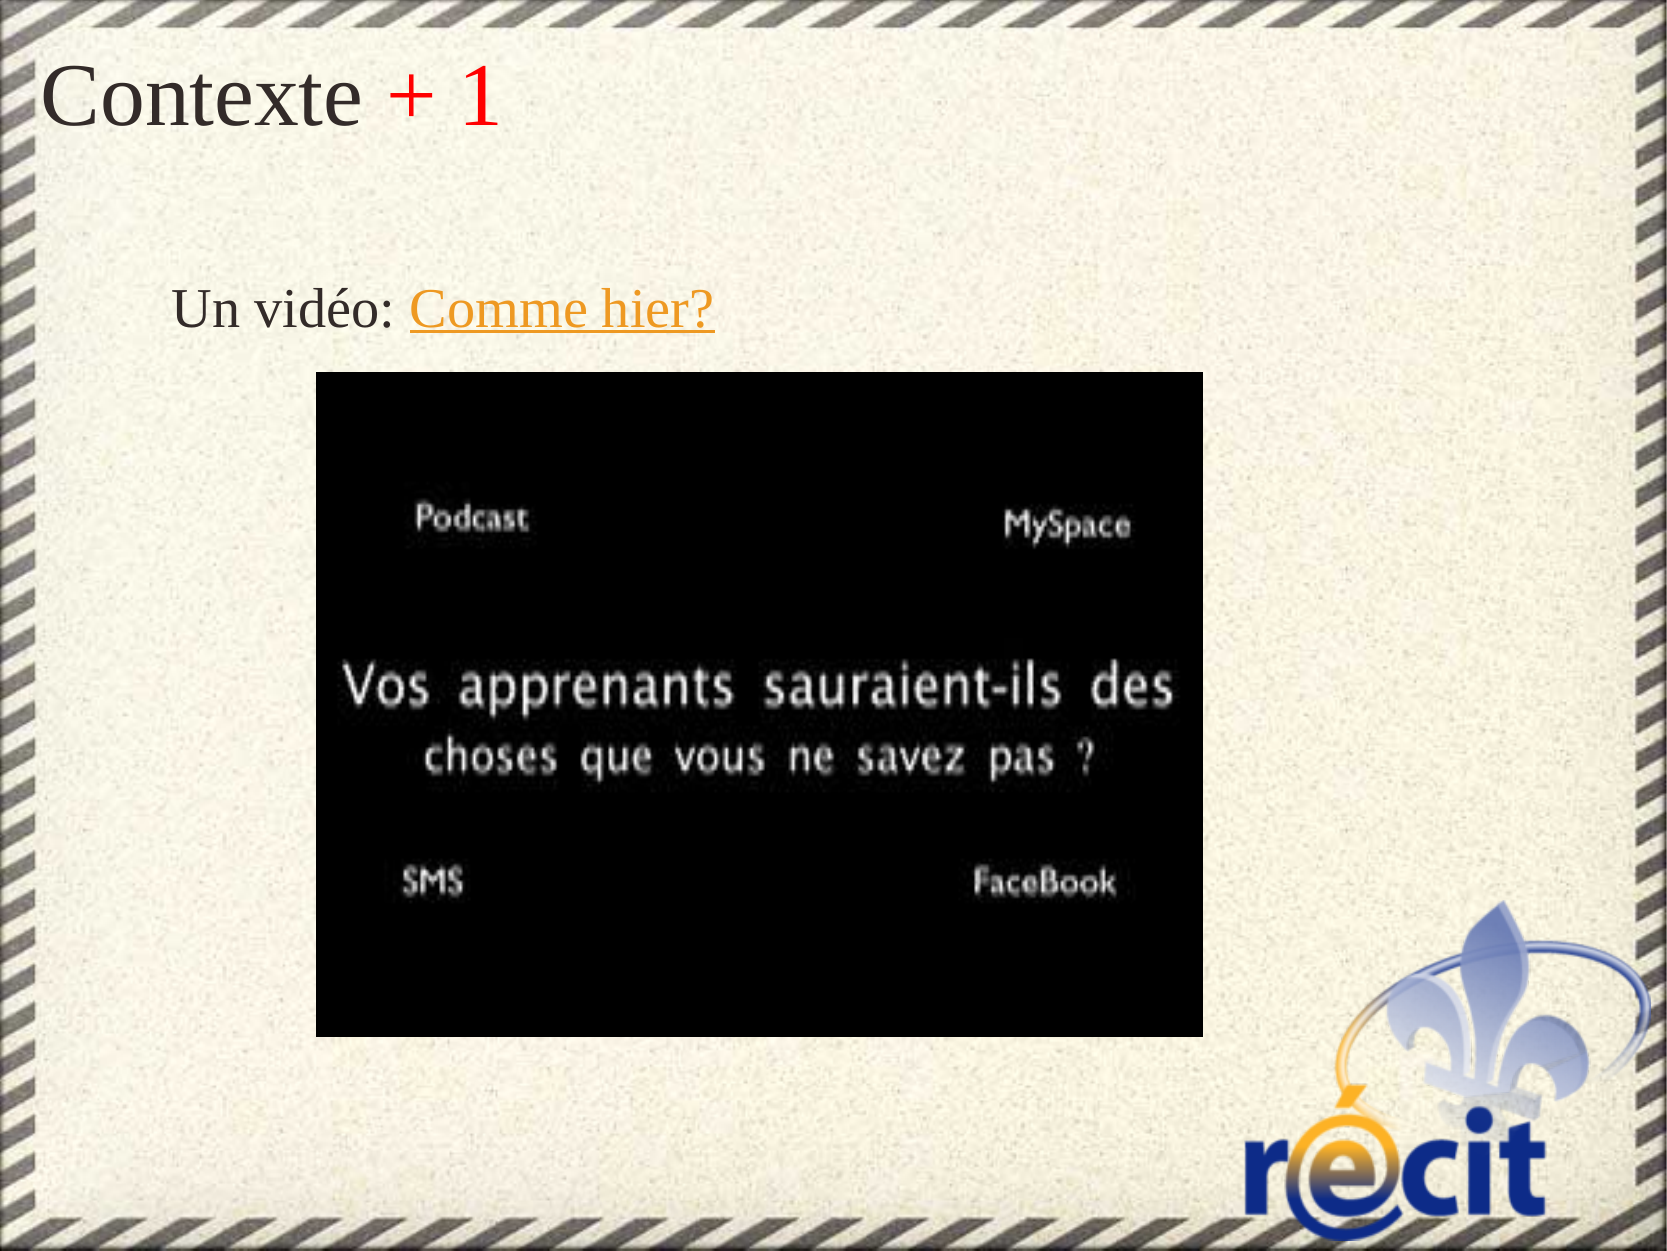

# Contexte + 1
Un vidéo: Comme hier?